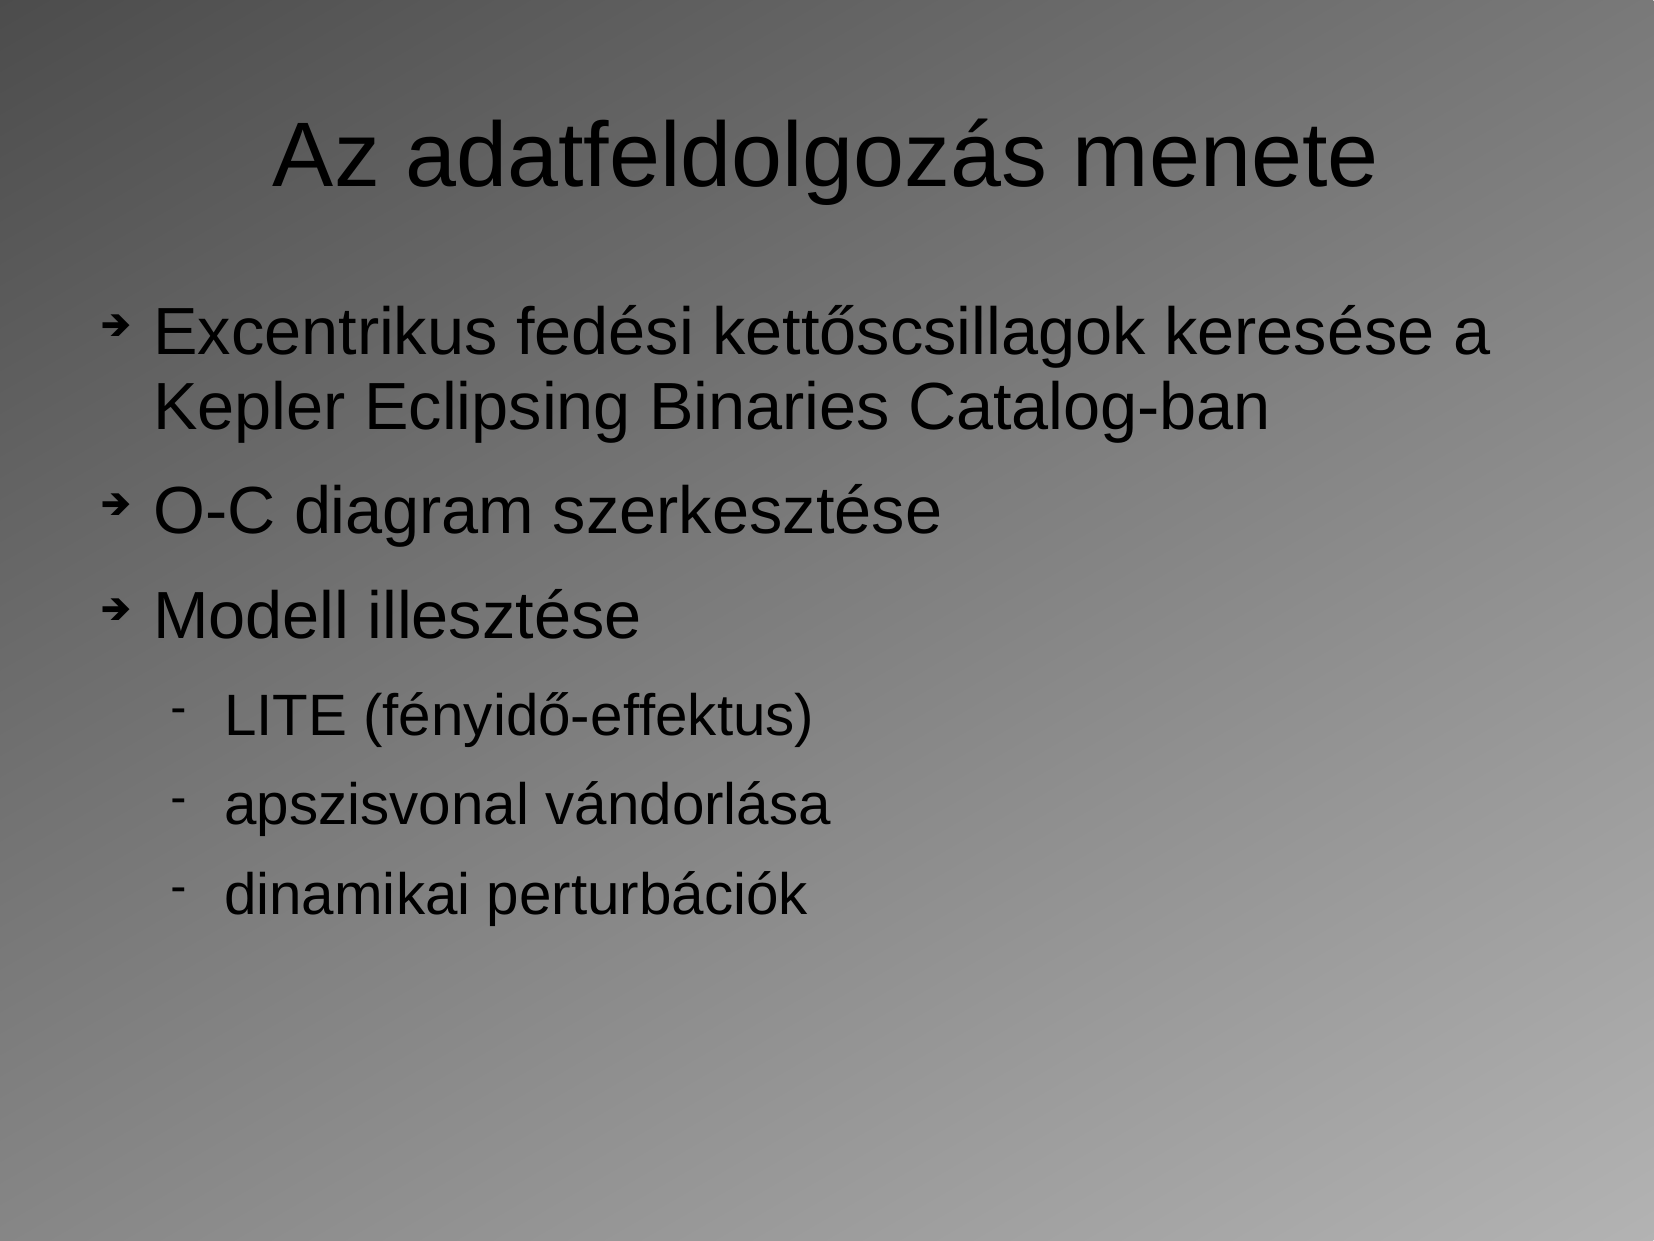

# Az adatfeldolgozás menete
Excentrikus fedési kettőscsillagok keresése a Kepler Eclipsing Binaries Catalog-ban
O-C diagram szerkesztése
Modell illesztése
LITE (fényidő-effektus)
apszisvonal vándorlása
dinamikai perturbációk